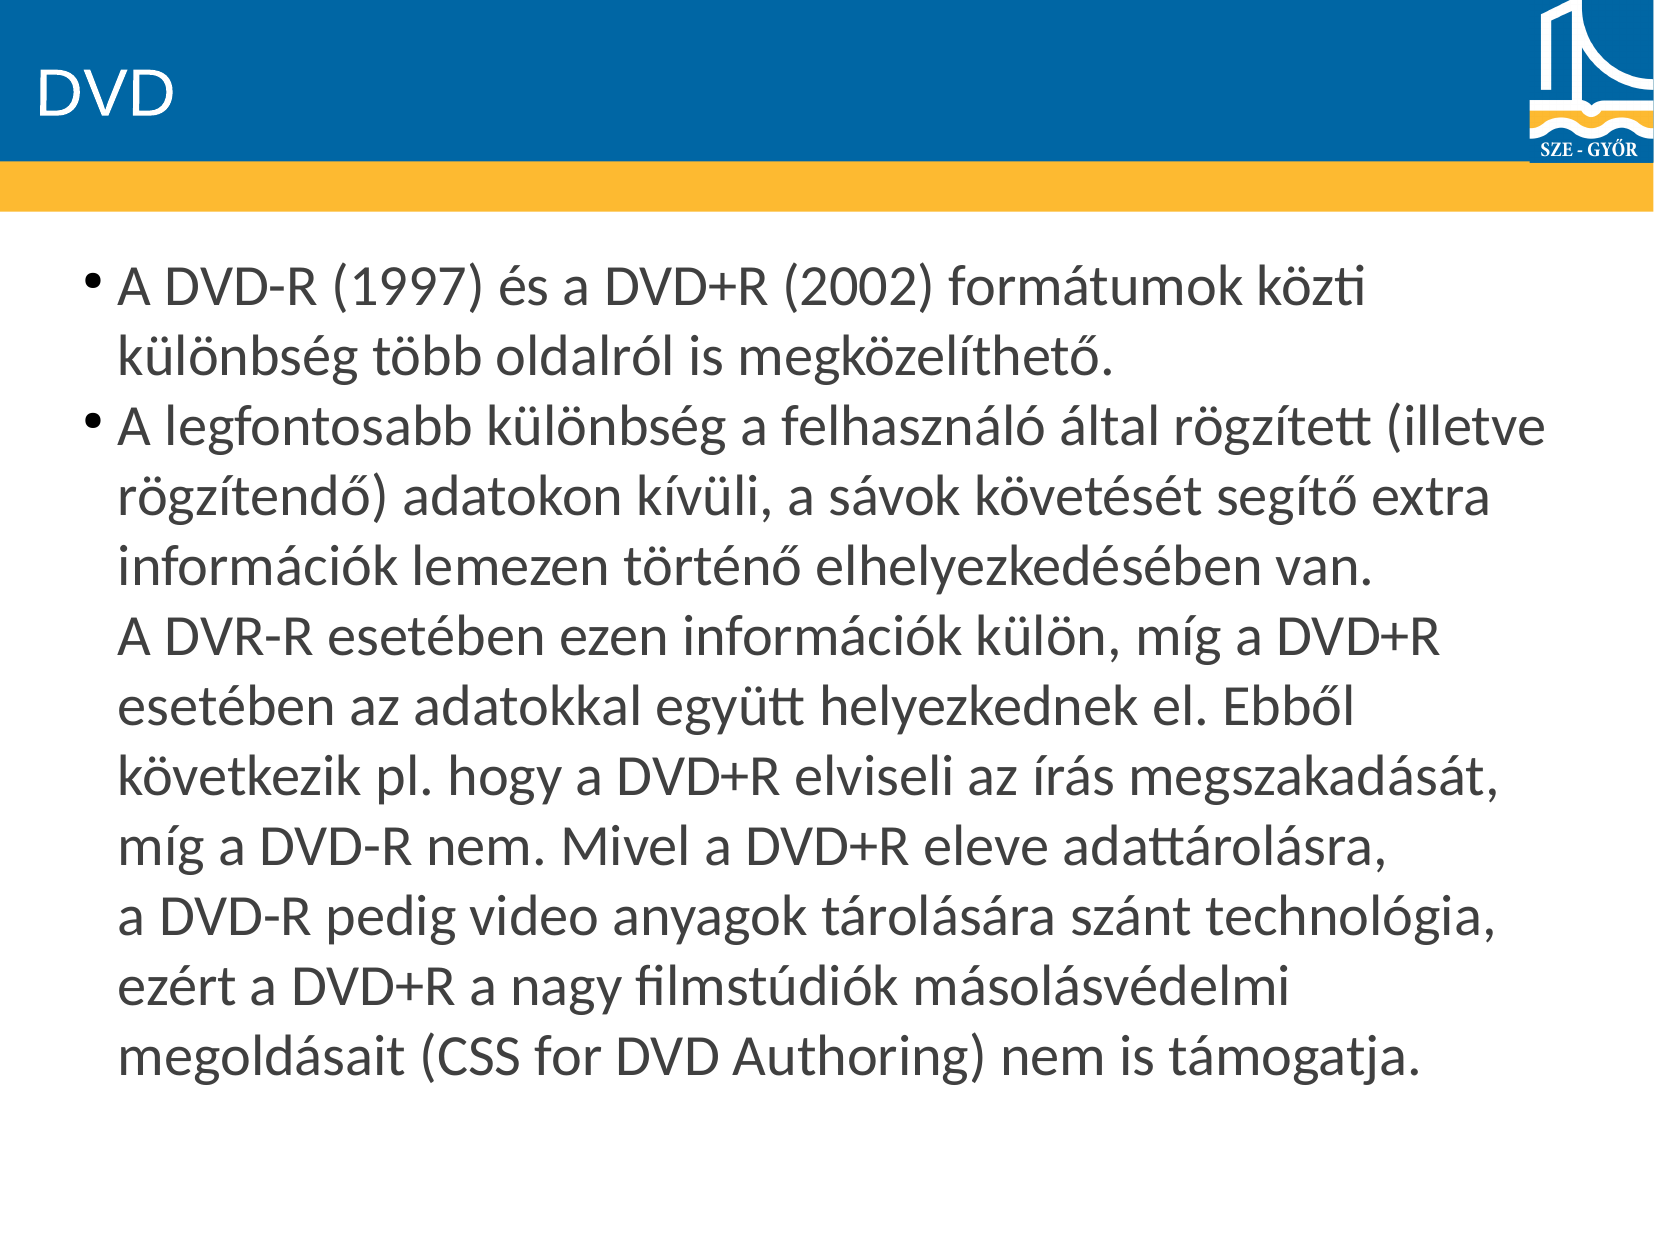

DVD
A DVD-R (1997) és a DVD+R (2002) formátumok közti különbség több oldalról is megközelíthető.
A legfontosabb különbség a felhasználó által rögzített (illetve rögzítendő) adatokon kívüli, a sávok követését segítő extra információk lemezen történő elhelyezkedésében van.
A DVR-R esetében ezen információk külön, míg a DVD+R esetében az adatokkal együtt helyezkednek el. Ebből következik pl. hogy a DVD+R elviseli az írás megszakadását, míg a DVD-R nem. Mivel a DVD+R eleve adattárolásra,
a DVD-R pedig video anyagok tárolására szánt technológia, ezért a DVD+R a nagy filmstúdiók másolásvédelmi megoldásait (CSS for DVD Authoring) nem is támogatja.